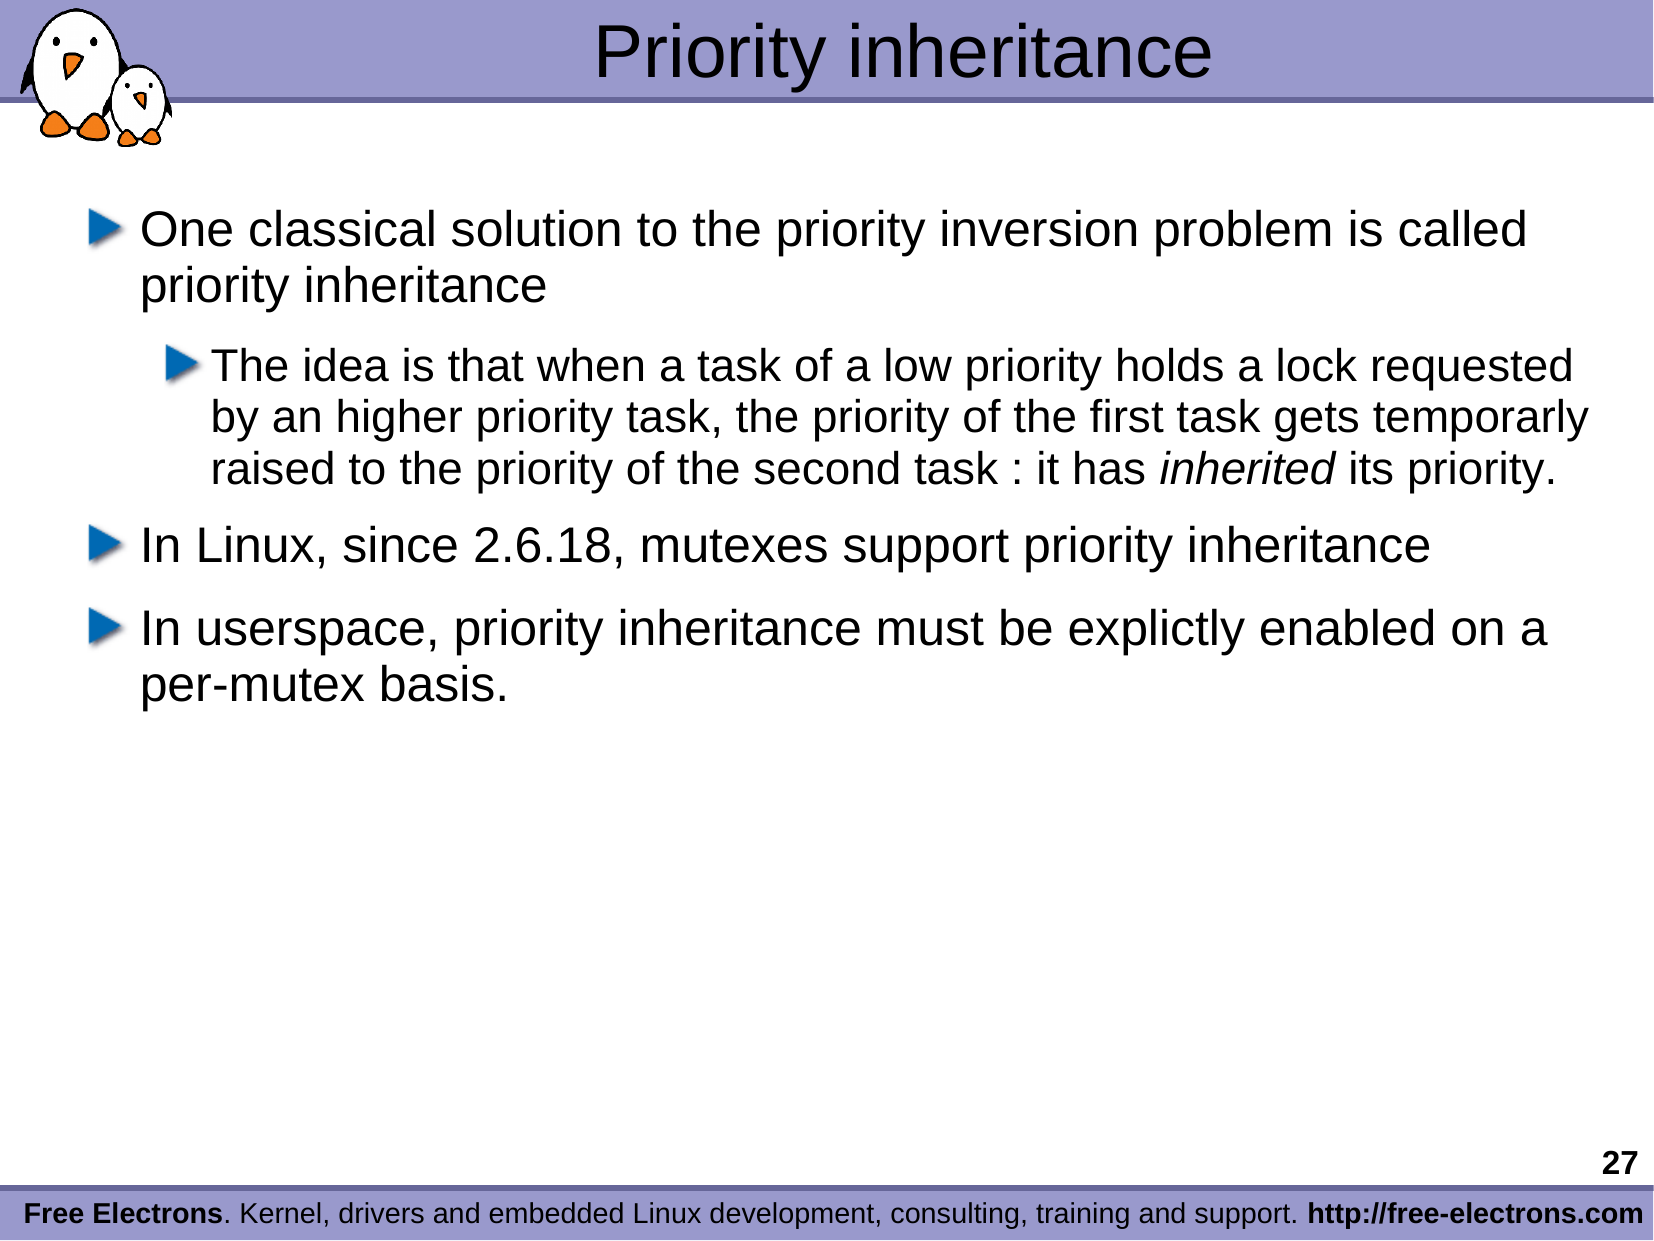

# Priority inheritance
One classical solution to the priority inversion problem is called priority inheritance
The idea is that when a task of a low priority holds a lock requested by an higher priority task, the priority of the first task gets temporarly raised to the priority of the second task : it has inherited its priority.
In Linux, since 2.6.18, mutexes support priority inheritance
In userspace, priority inheritance must be explictly enabled on a per-mutex basis.